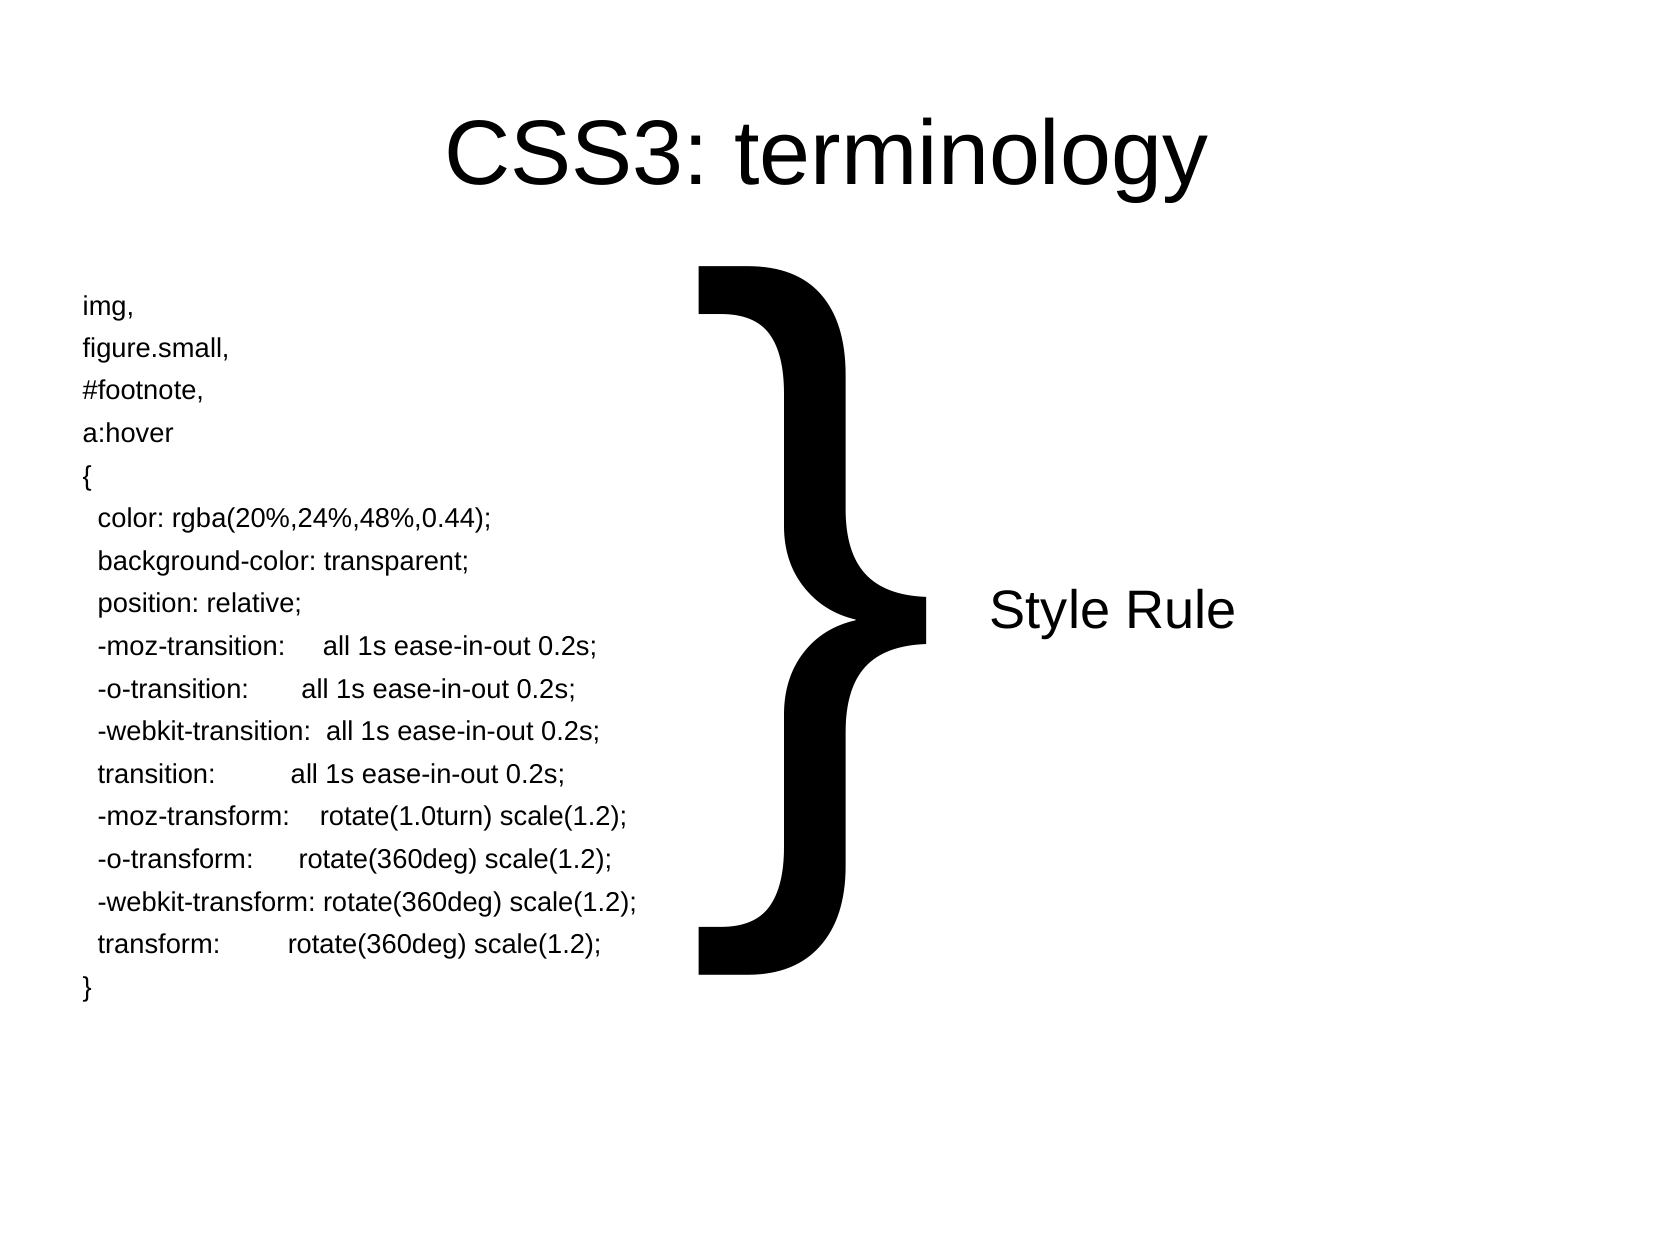

# CSS3: terminology
}
img,
figure.small,
#footnote,
a:hover
{
 color: rgba(20%,24%,48%,0.44);
 background-color: transparent;
 position: relative;
 -moz-transition: all 1s ease-in-out 0.2s;
 -o-transition: all 1s ease-in-out 0.2s;
 -webkit-transition: all 1s ease-in-out 0.2s;
 transition: all 1s ease-in-out 0.2s;
 -moz-transform: rotate(1.0turn) scale(1.2);
 -o-transform: rotate(360deg) scale(1.2);
 -webkit-transform: rotate(360deg) scale(1.2);
 transform: rotate(360deg) scale(1.2);
}
Style Rule